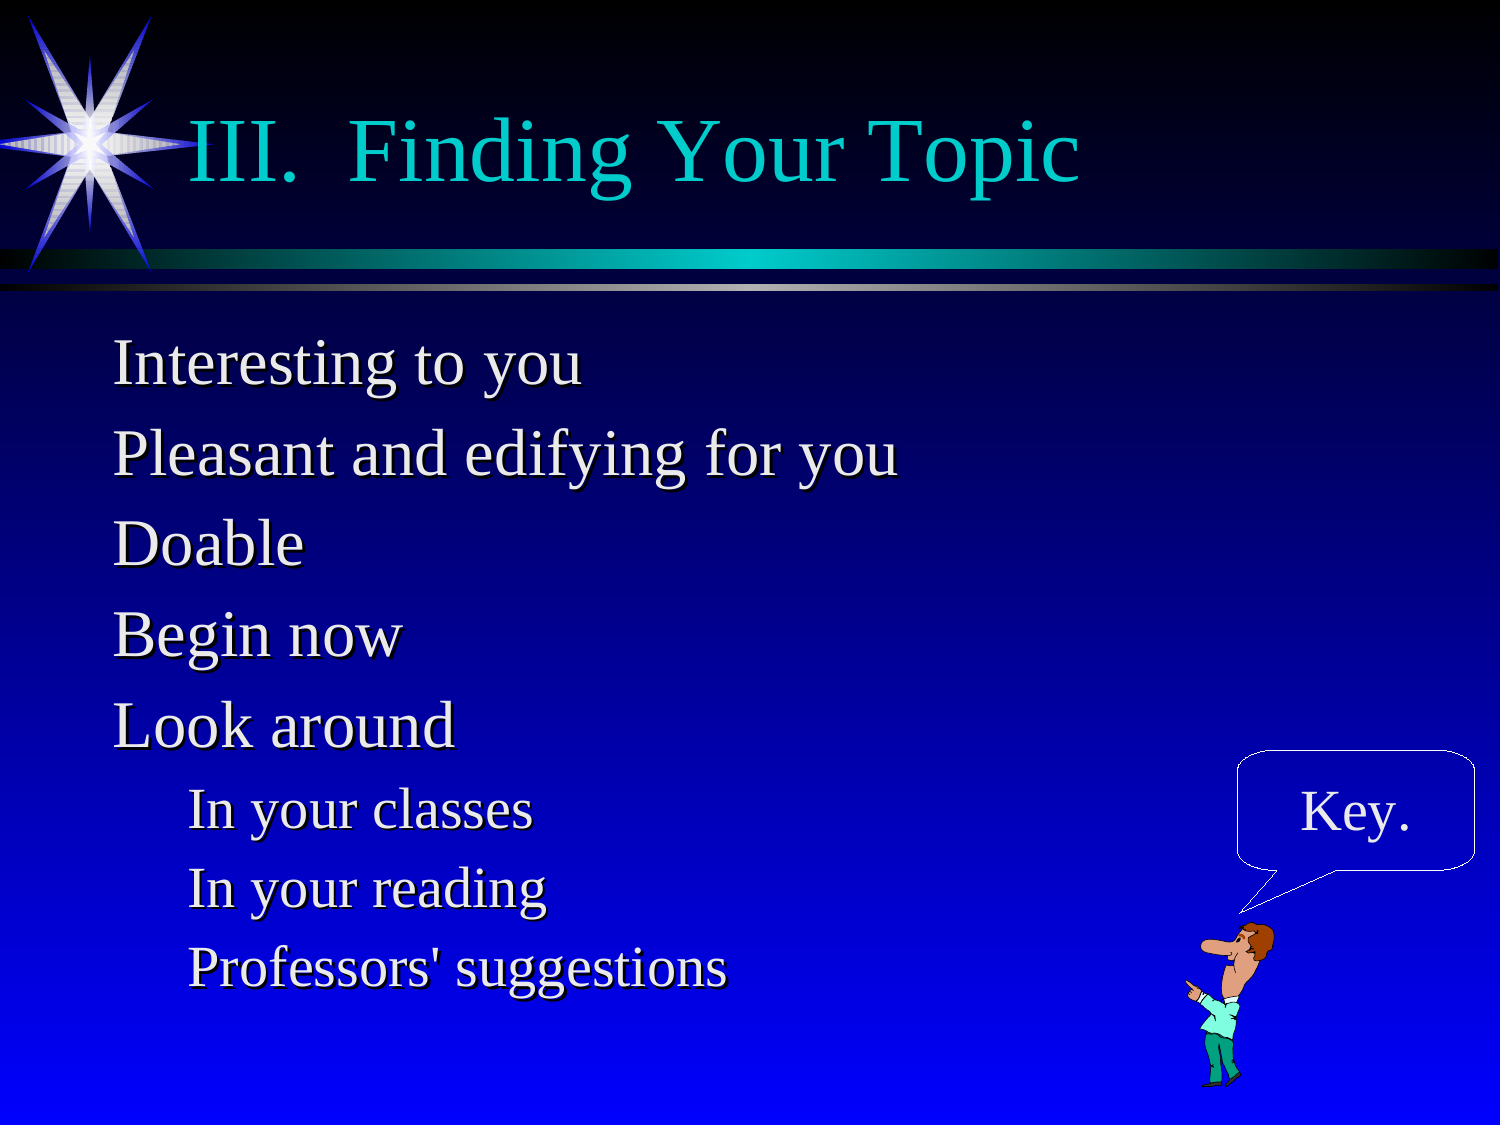

# III. Finding Your Topic
Interesting to you
Pleasant and edifying for you
Doable
Begin now
Look around
In your classes
In your reading
Professors' suggestions
Key.